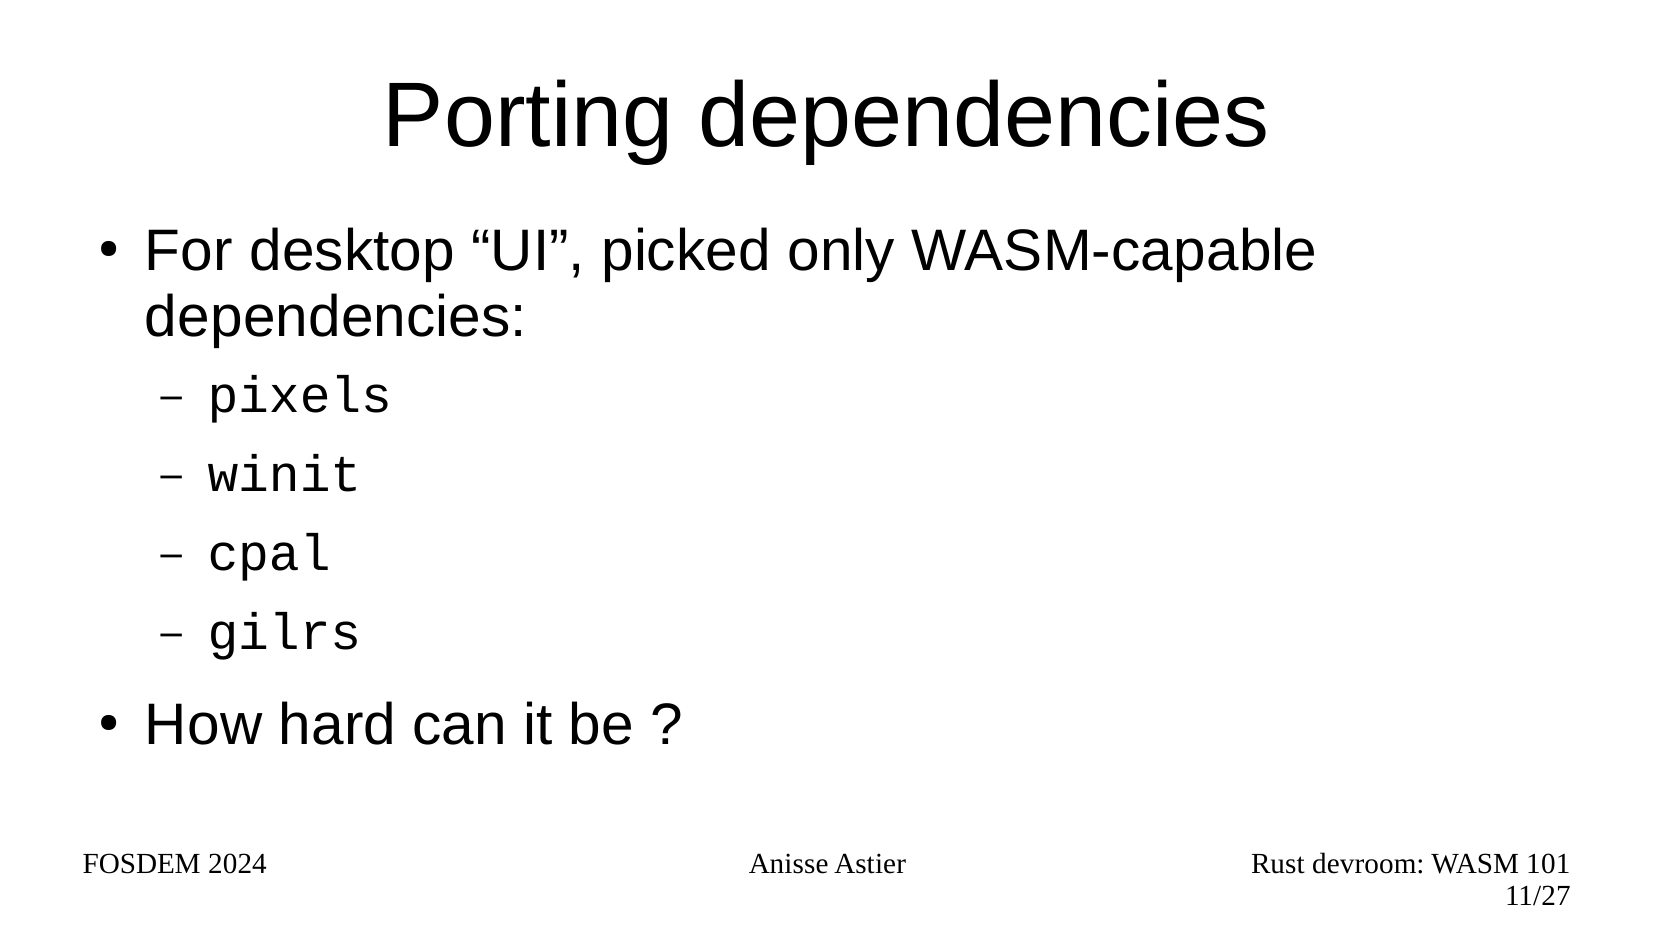

# Porting dependencies
For desktop “UI”, picked only WASM-capable dependencies:
pixels
winit
cpal
gilrs
How hard can it be ?
11